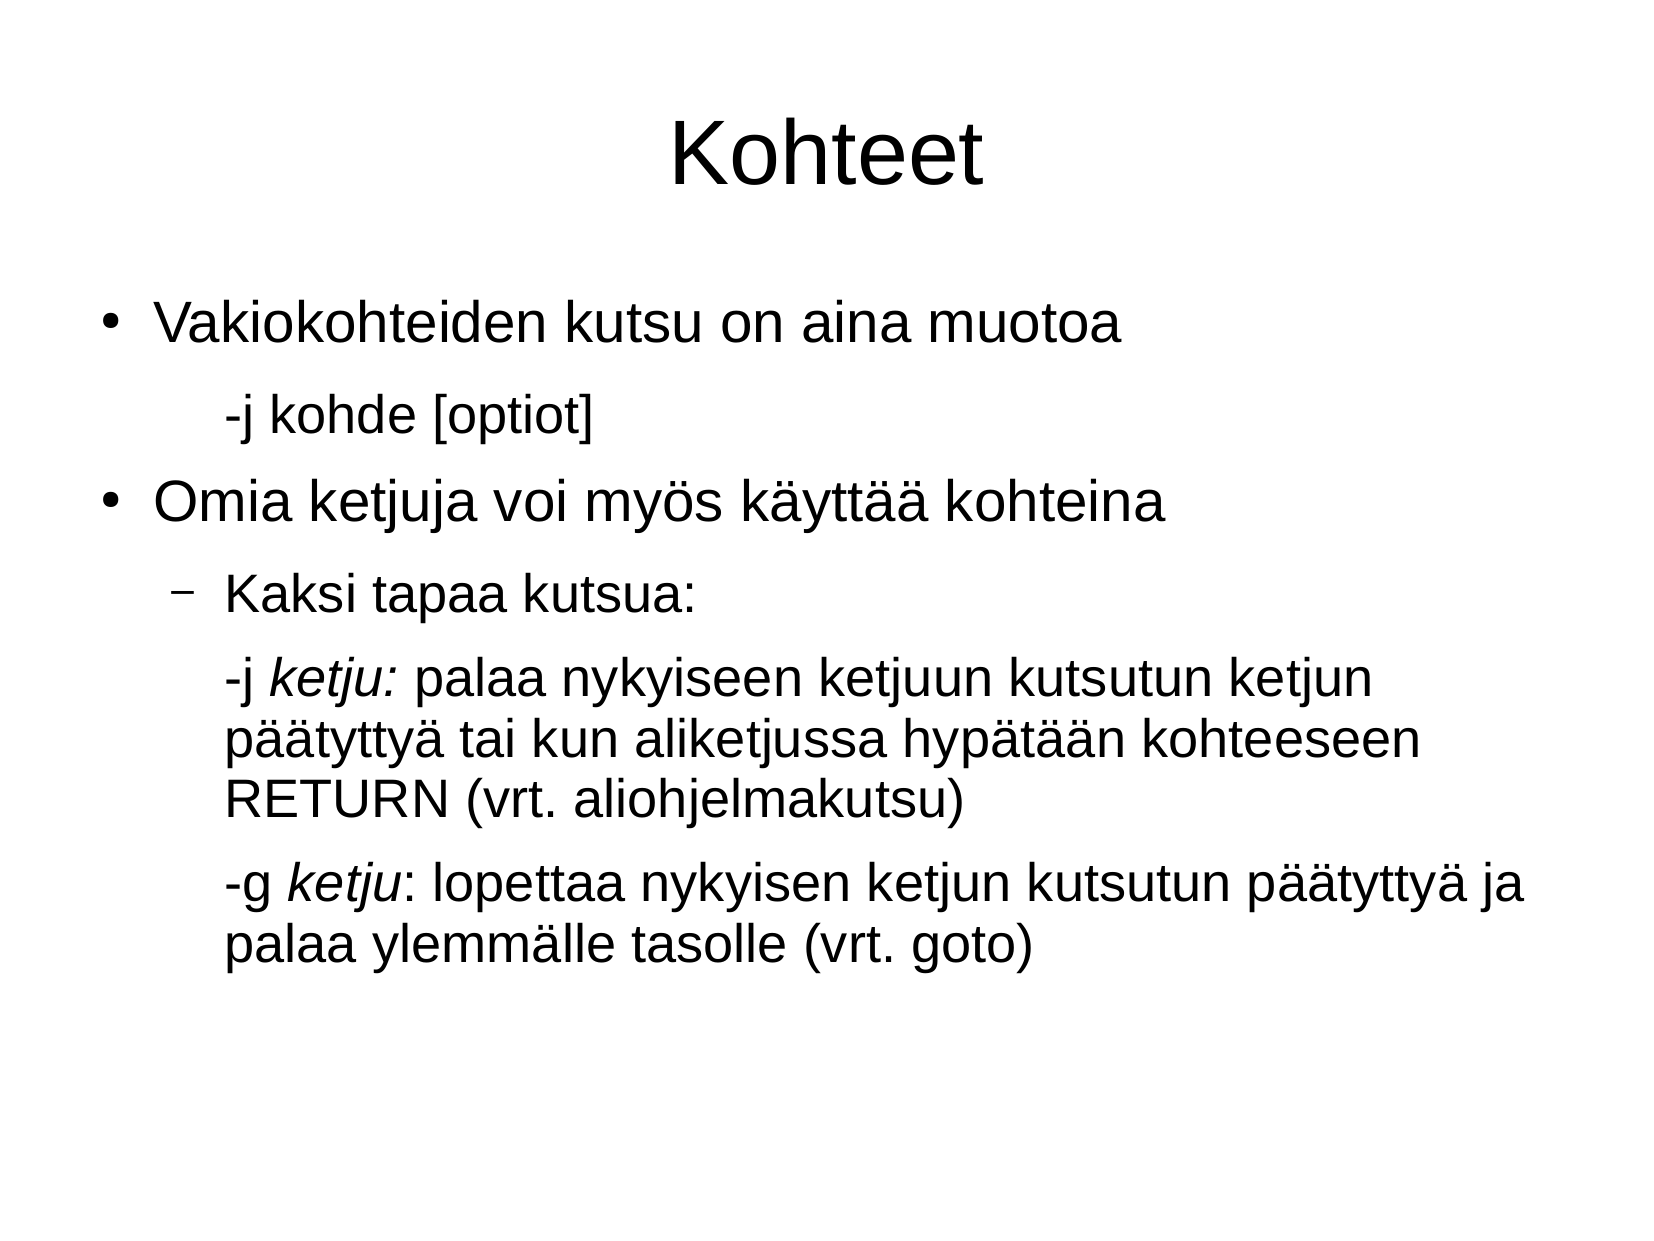

# Kohteet
Vakiokohteiden kutsu on aina muotoa
-j kohde [optiot]
Omia ketjuja voi myös käyttää kohteina
Kaksi tapaa kutsua:
-j ketju: palaa nykyiseen ketjuun kutsutun ketjun päätyttyä tai kun aliketjussa hypätään kohteeseen RETURN (vrt. aliohjelmakutsu)
-g ketju: lopettaa nykyisen ketjun kutsutun päätyttyä ja palaa ylemmälle tasolle (vrt. goto)